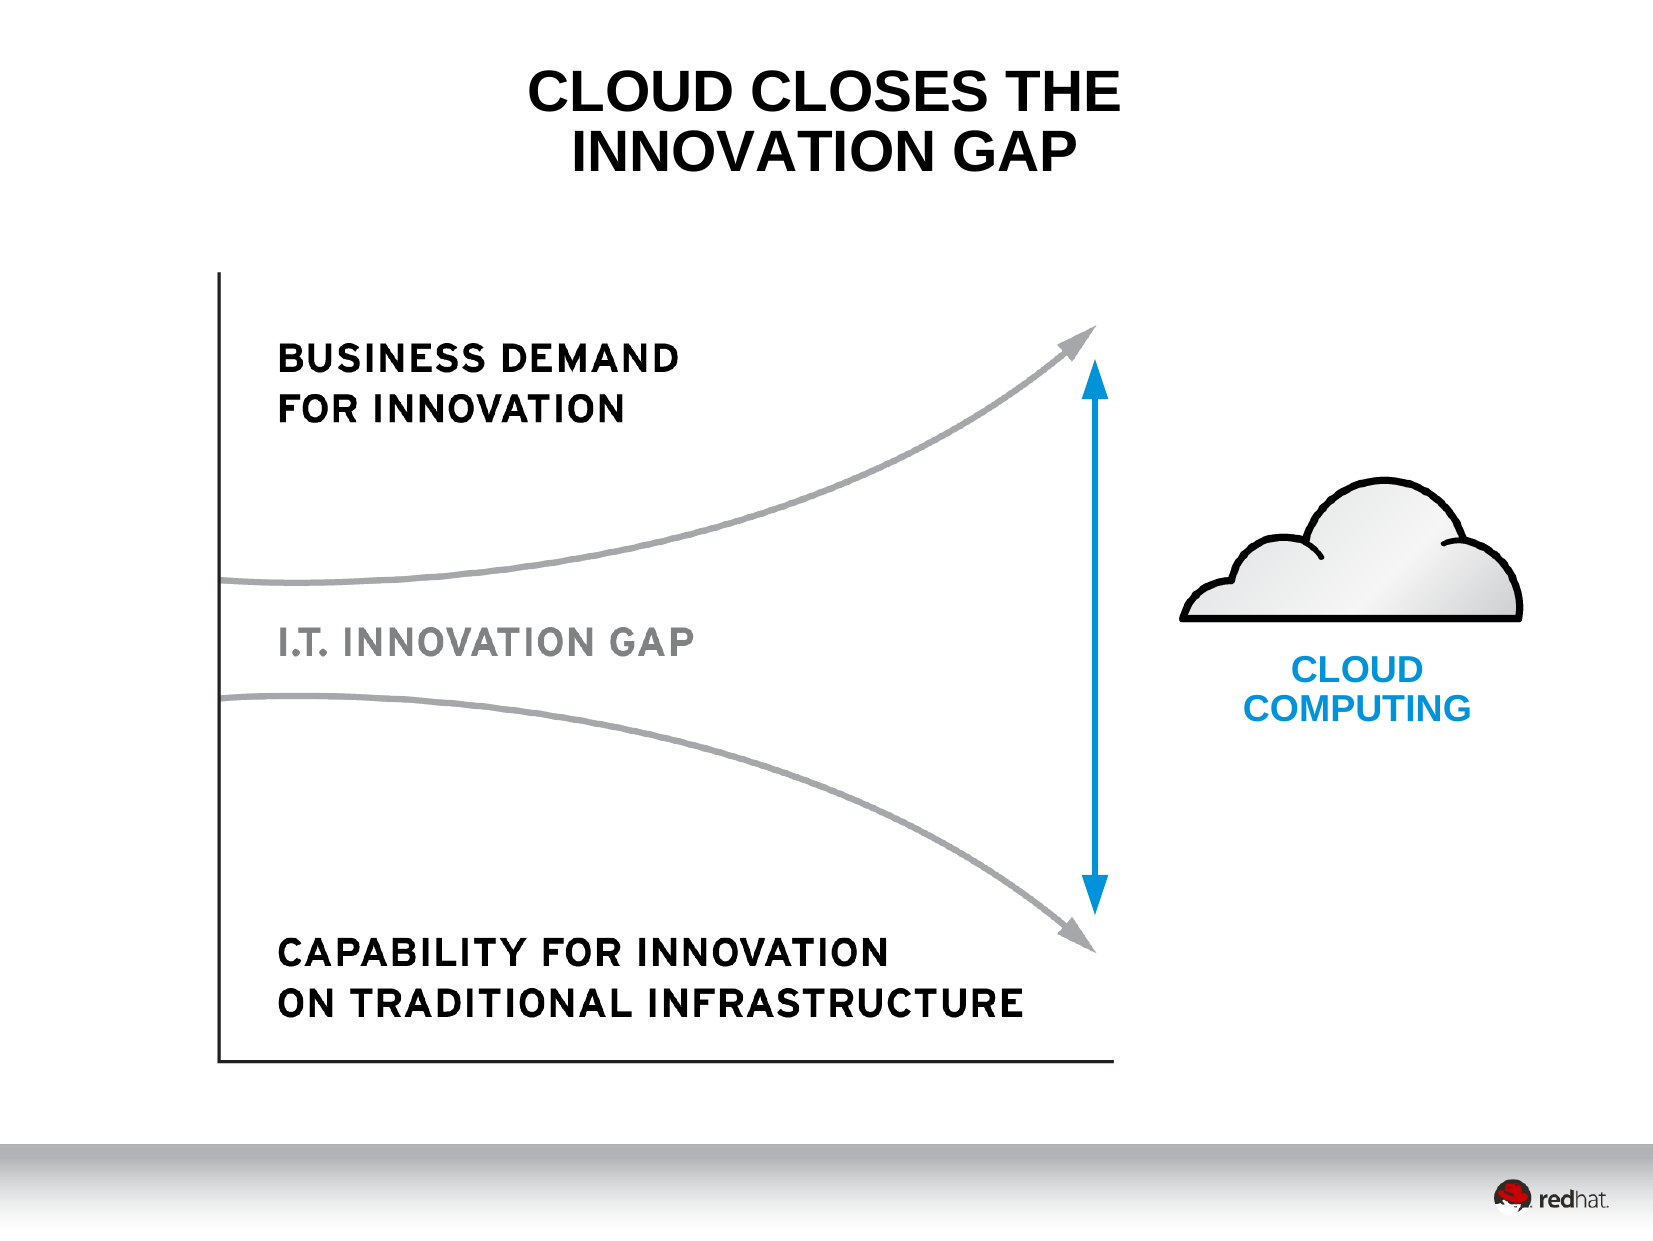

CLOUD CLOSES THE
INNOVATION GAP
CLOUD
COMPUTING